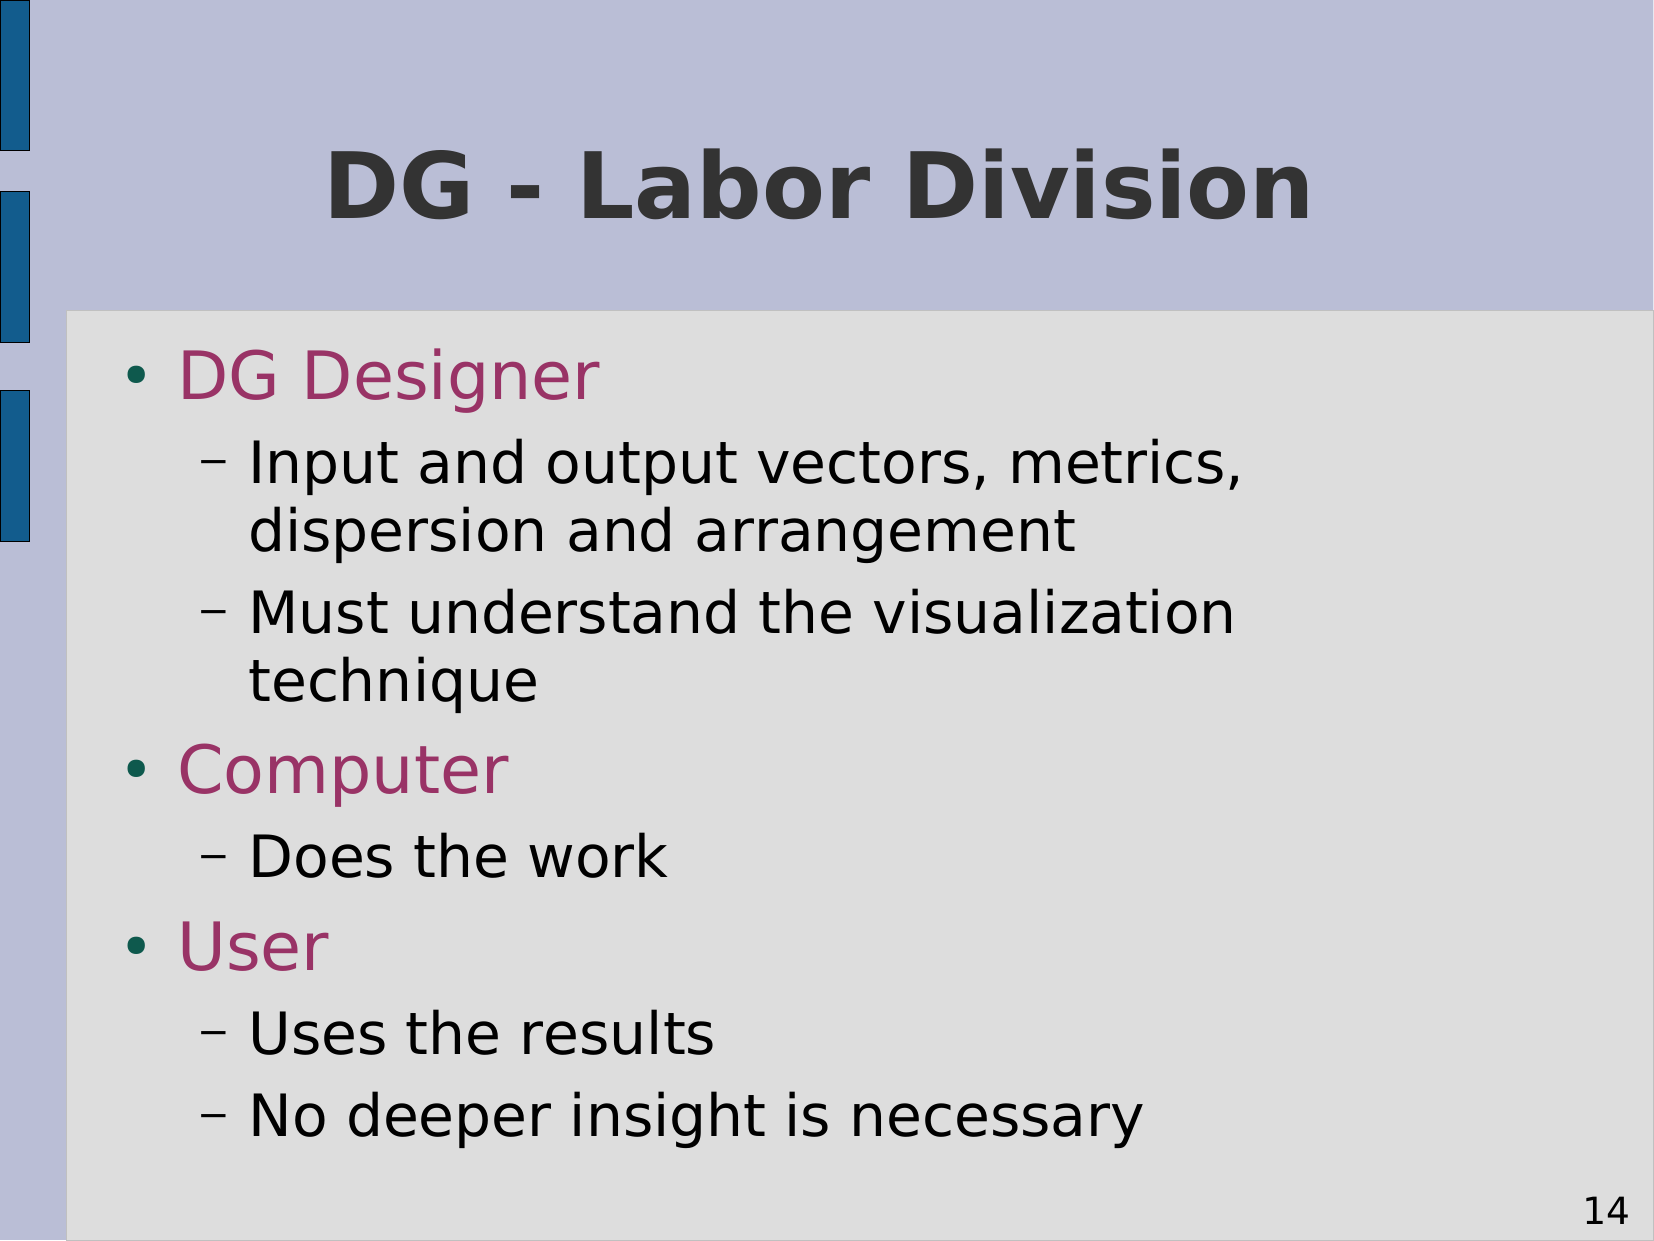

# DG - Labor Division
DG Designer
Input and output vectors, metrics, dispersion and arrangement
Must understand the visualization technique
Computer
Does the work
User
Uses the results
No deeper insight is necessary